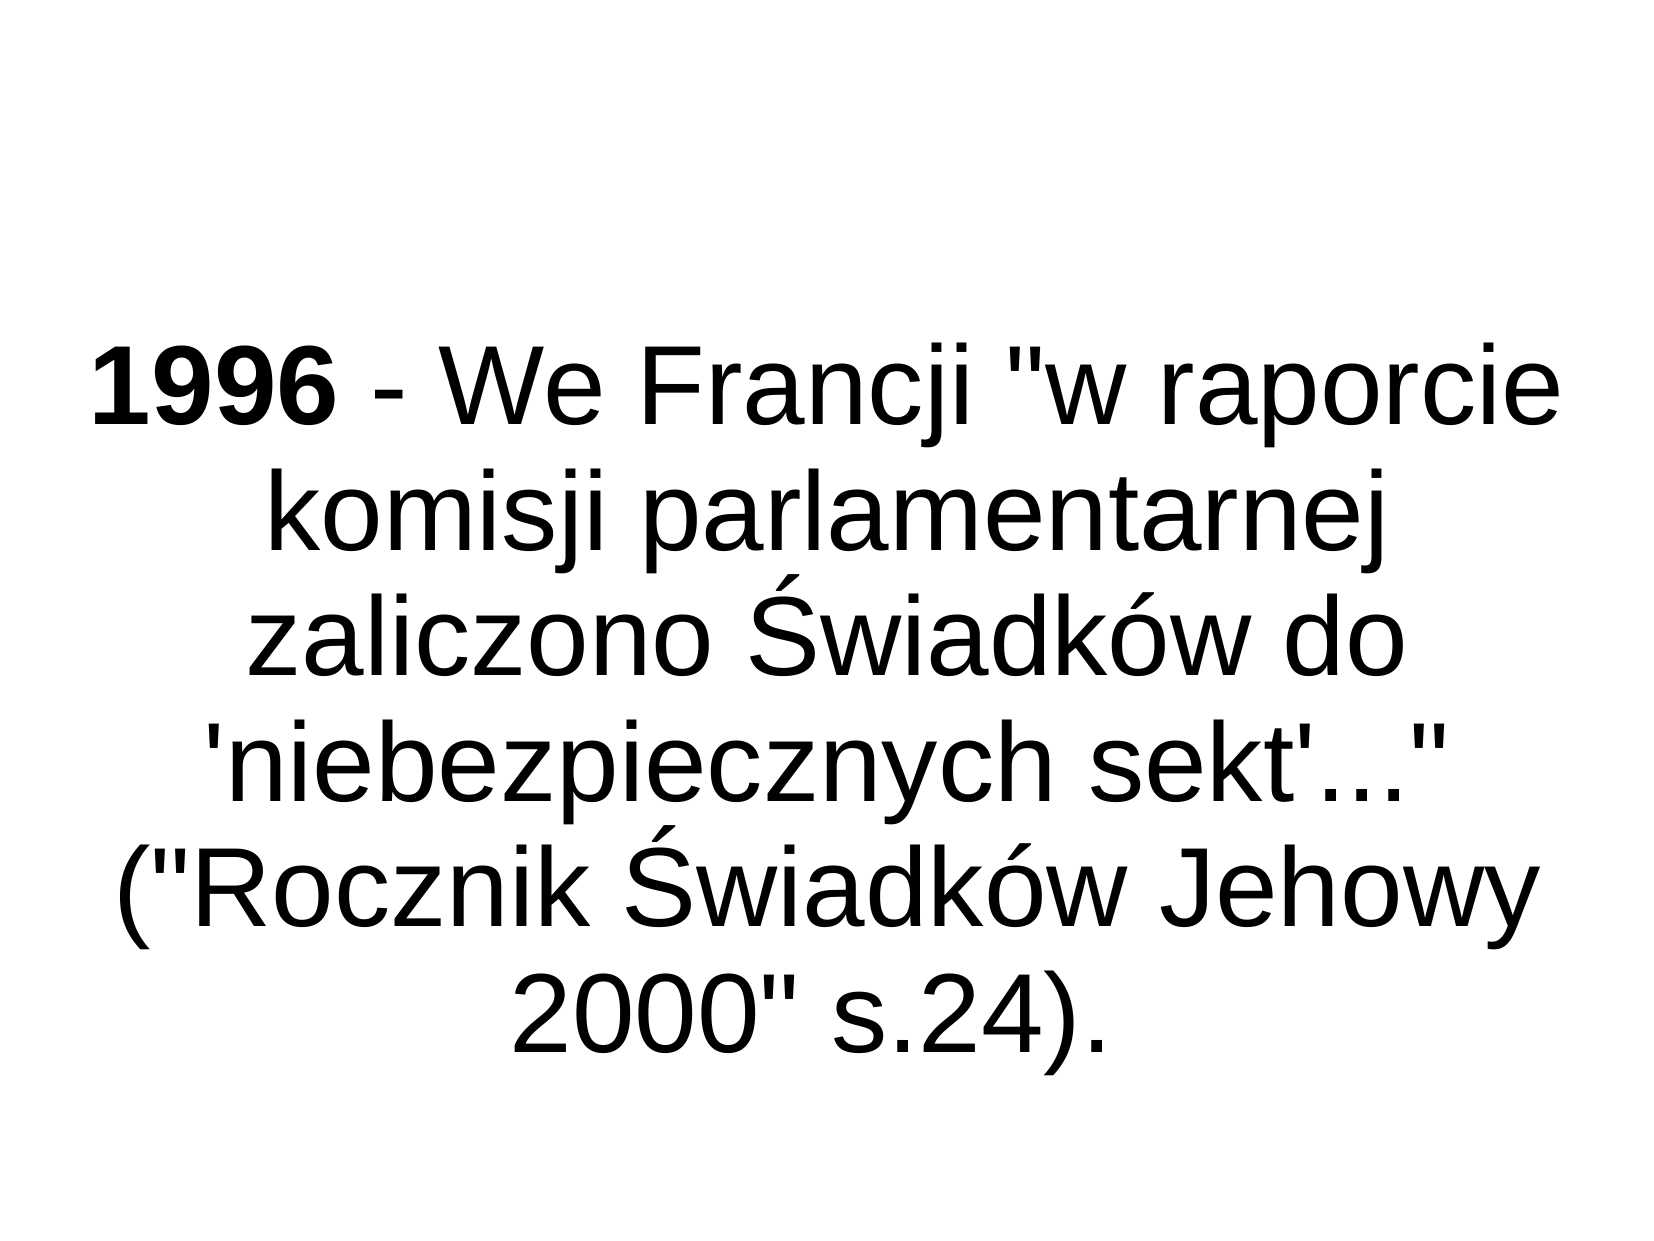

#
1996 - We Francji "w raporcie komisji parlamentarnej zaliczono Świadków do 'niebezpiecznych sekt'..." ("Rocznik Świadków Jehowy 2000" s.24).